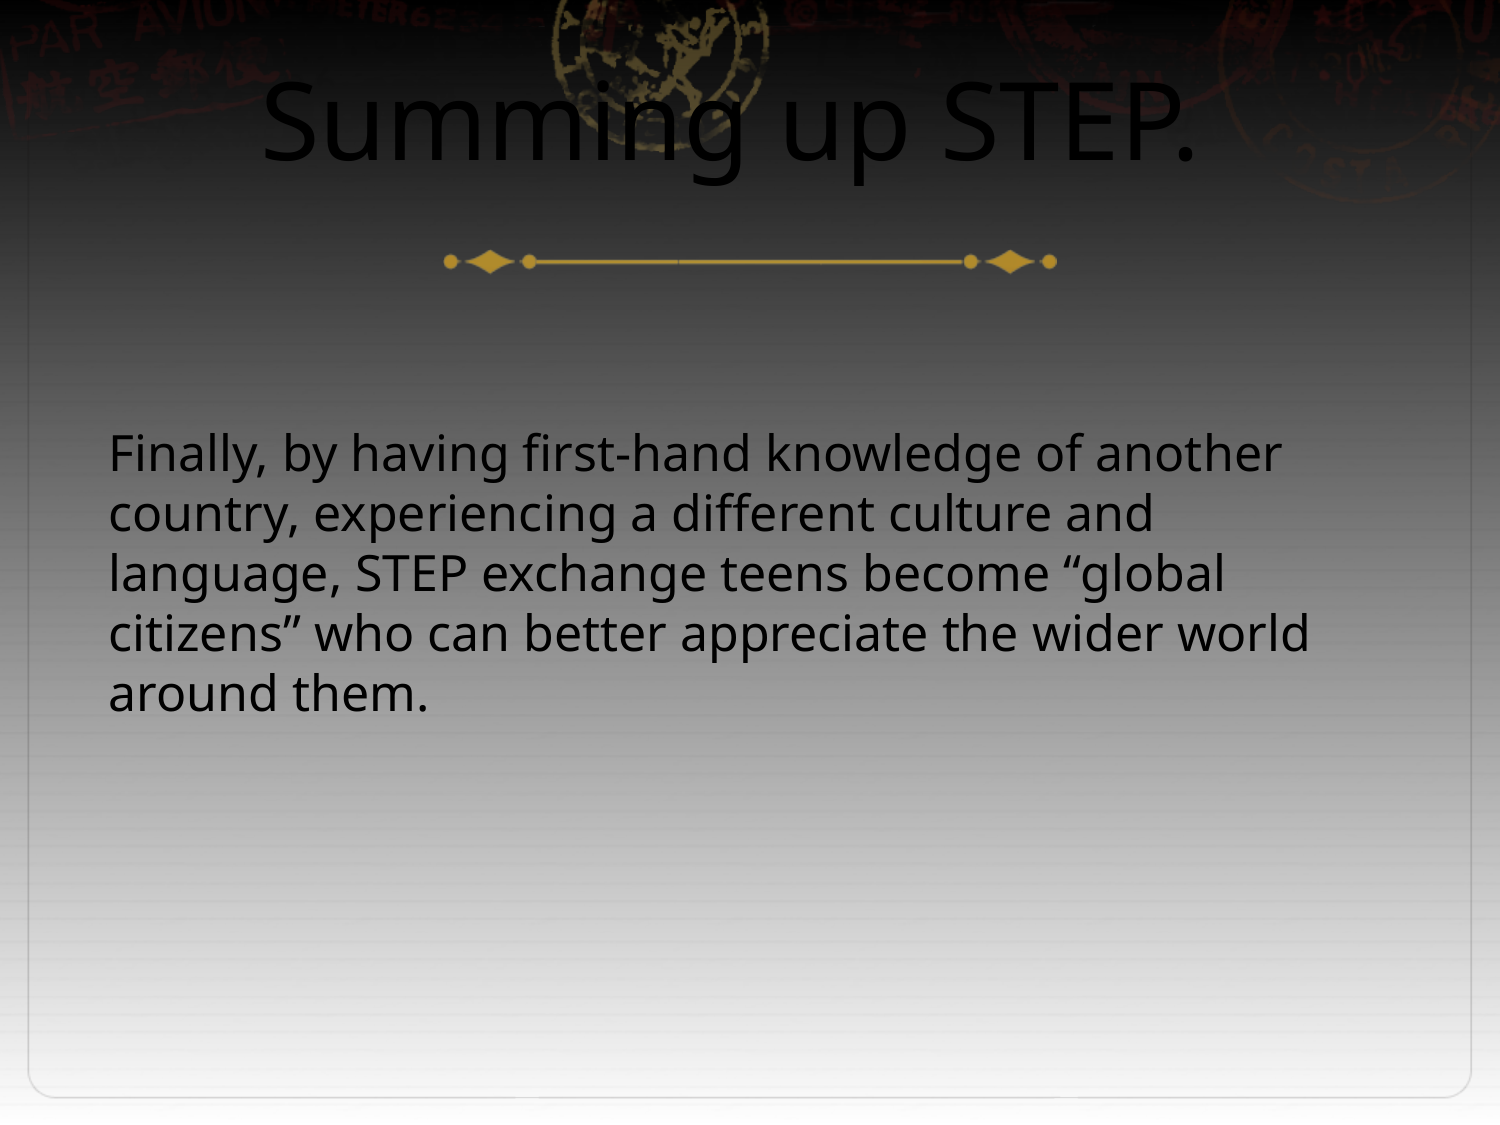

# Summing up STEP.
Finally, by having first-hand knowledge of another country, experiencing a different culture and language, STEP exchange teens become “global citizens” who can better appreciate the wider world around them.